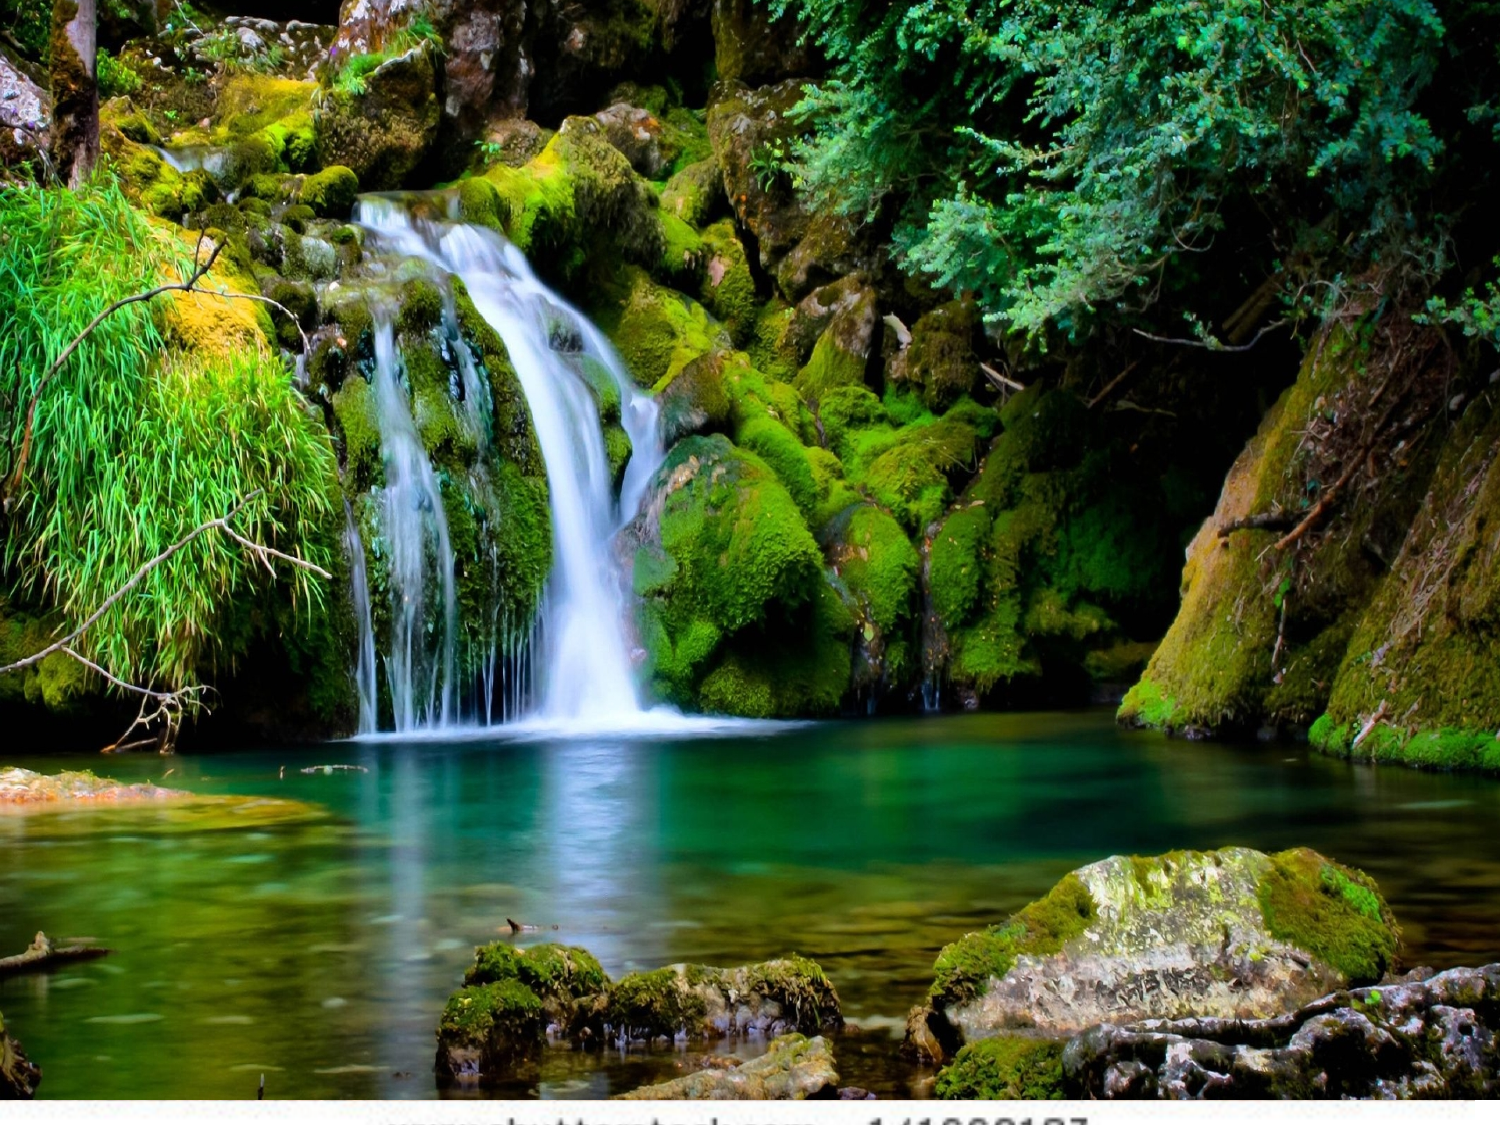

Paiqë nuk duam natyra të duket kështu: